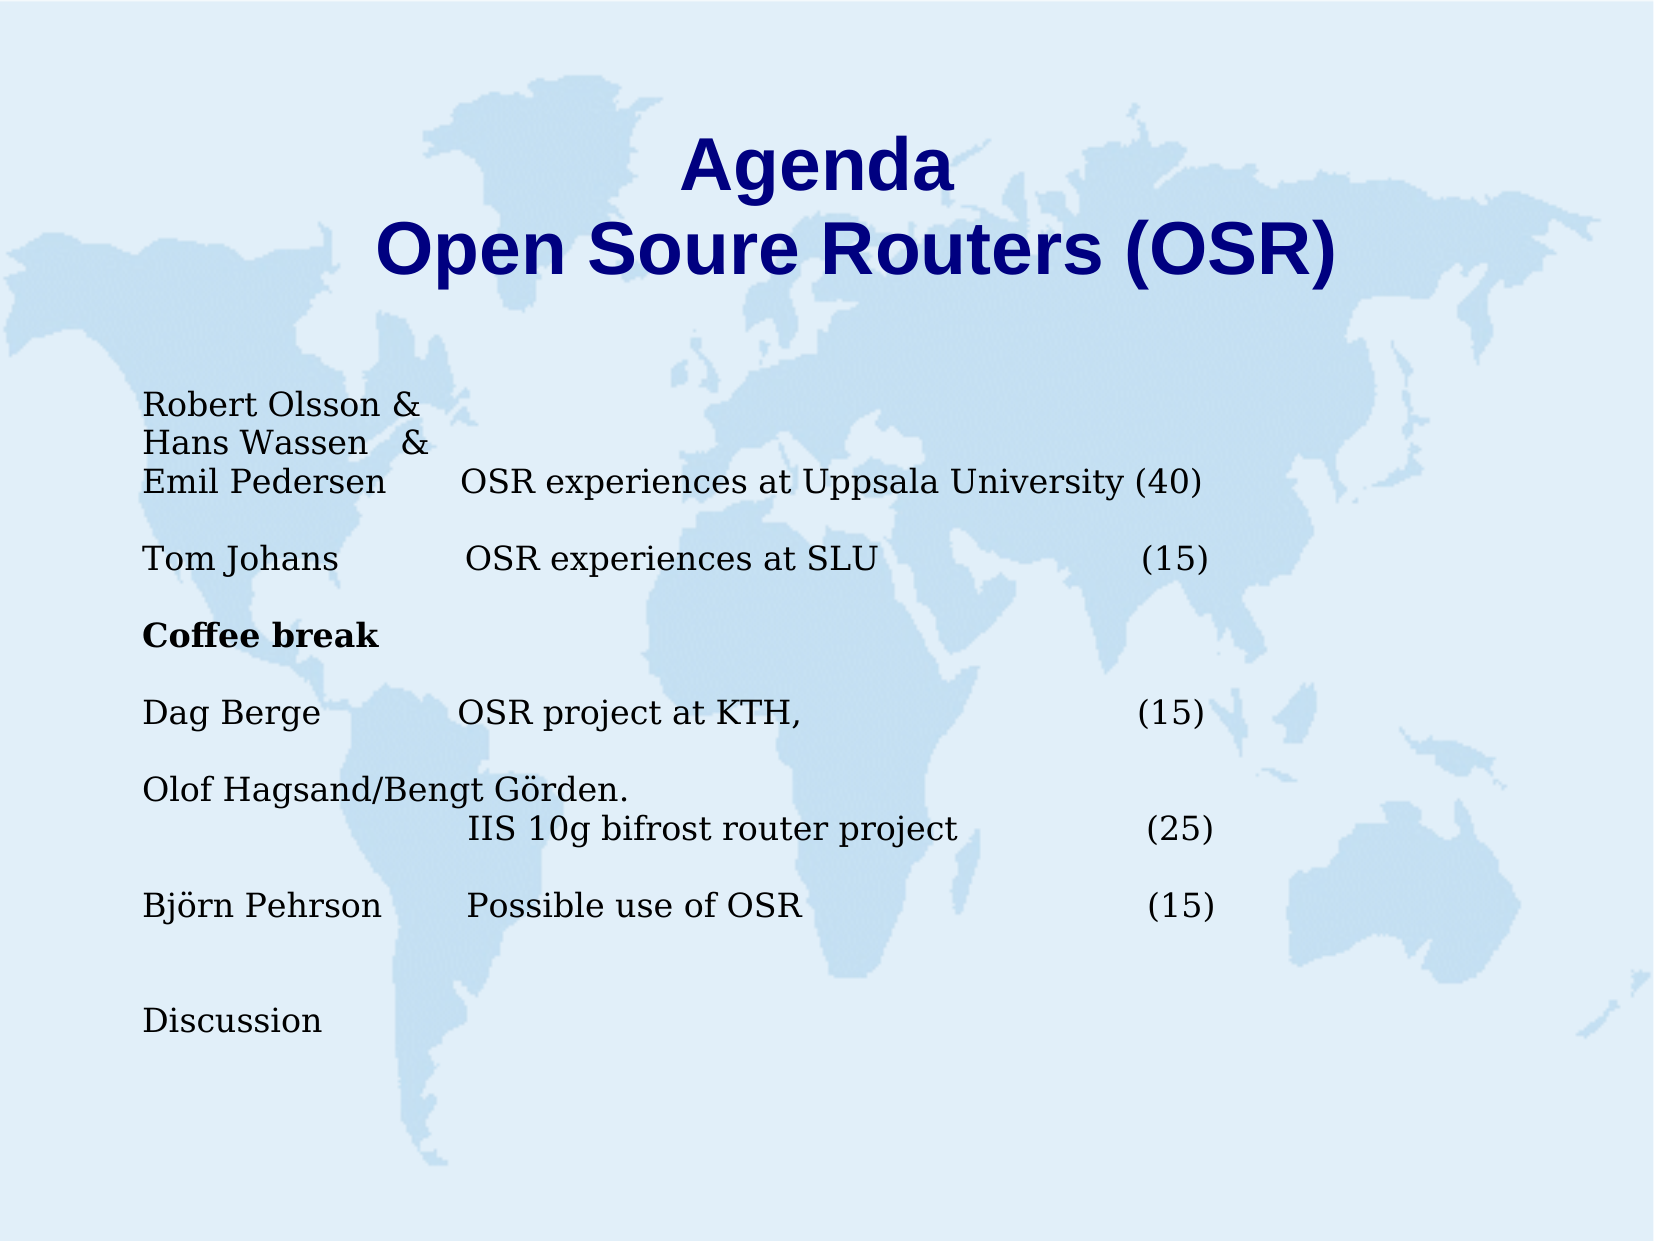

# Agenda Open Soure Routers (OSR)
Robert Olsson &
Hans Wassen &
Emil Pedersen OSR experiences at Uppsala University (40)
Tom Johans OSR experiences at SLU (15)
Coffee break
Dag Berge OSR project at KTH, (15)
Olof Hagsand/Bengt Görden.
 IIS 10g bifrost router project (25)
Björn Pehrson Possible use of OSR (15)
Discussion